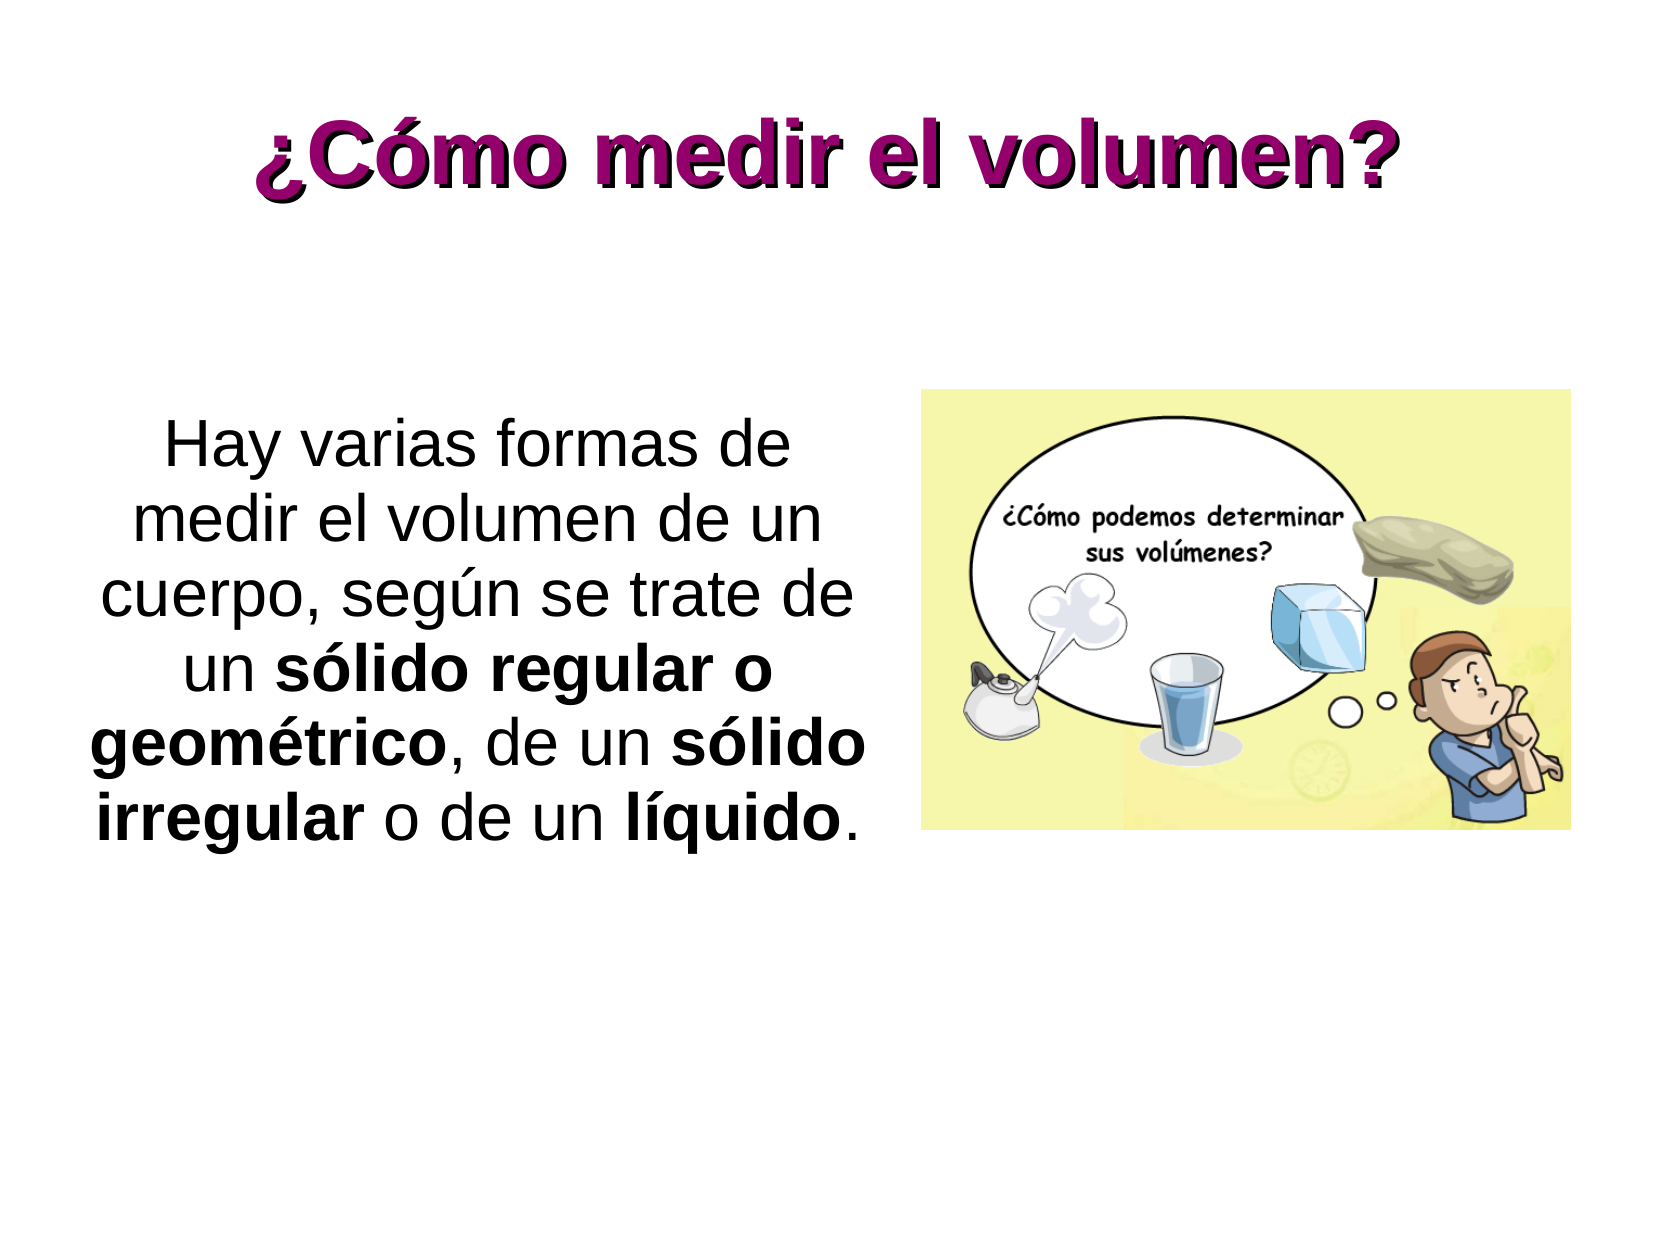

# ¿Cómo medir el volumen?
Hay varias formas de medir el volumen de un cuerpo, según se trate de un sólido regular o geométrico, de un sólido irregular o de un líquido.